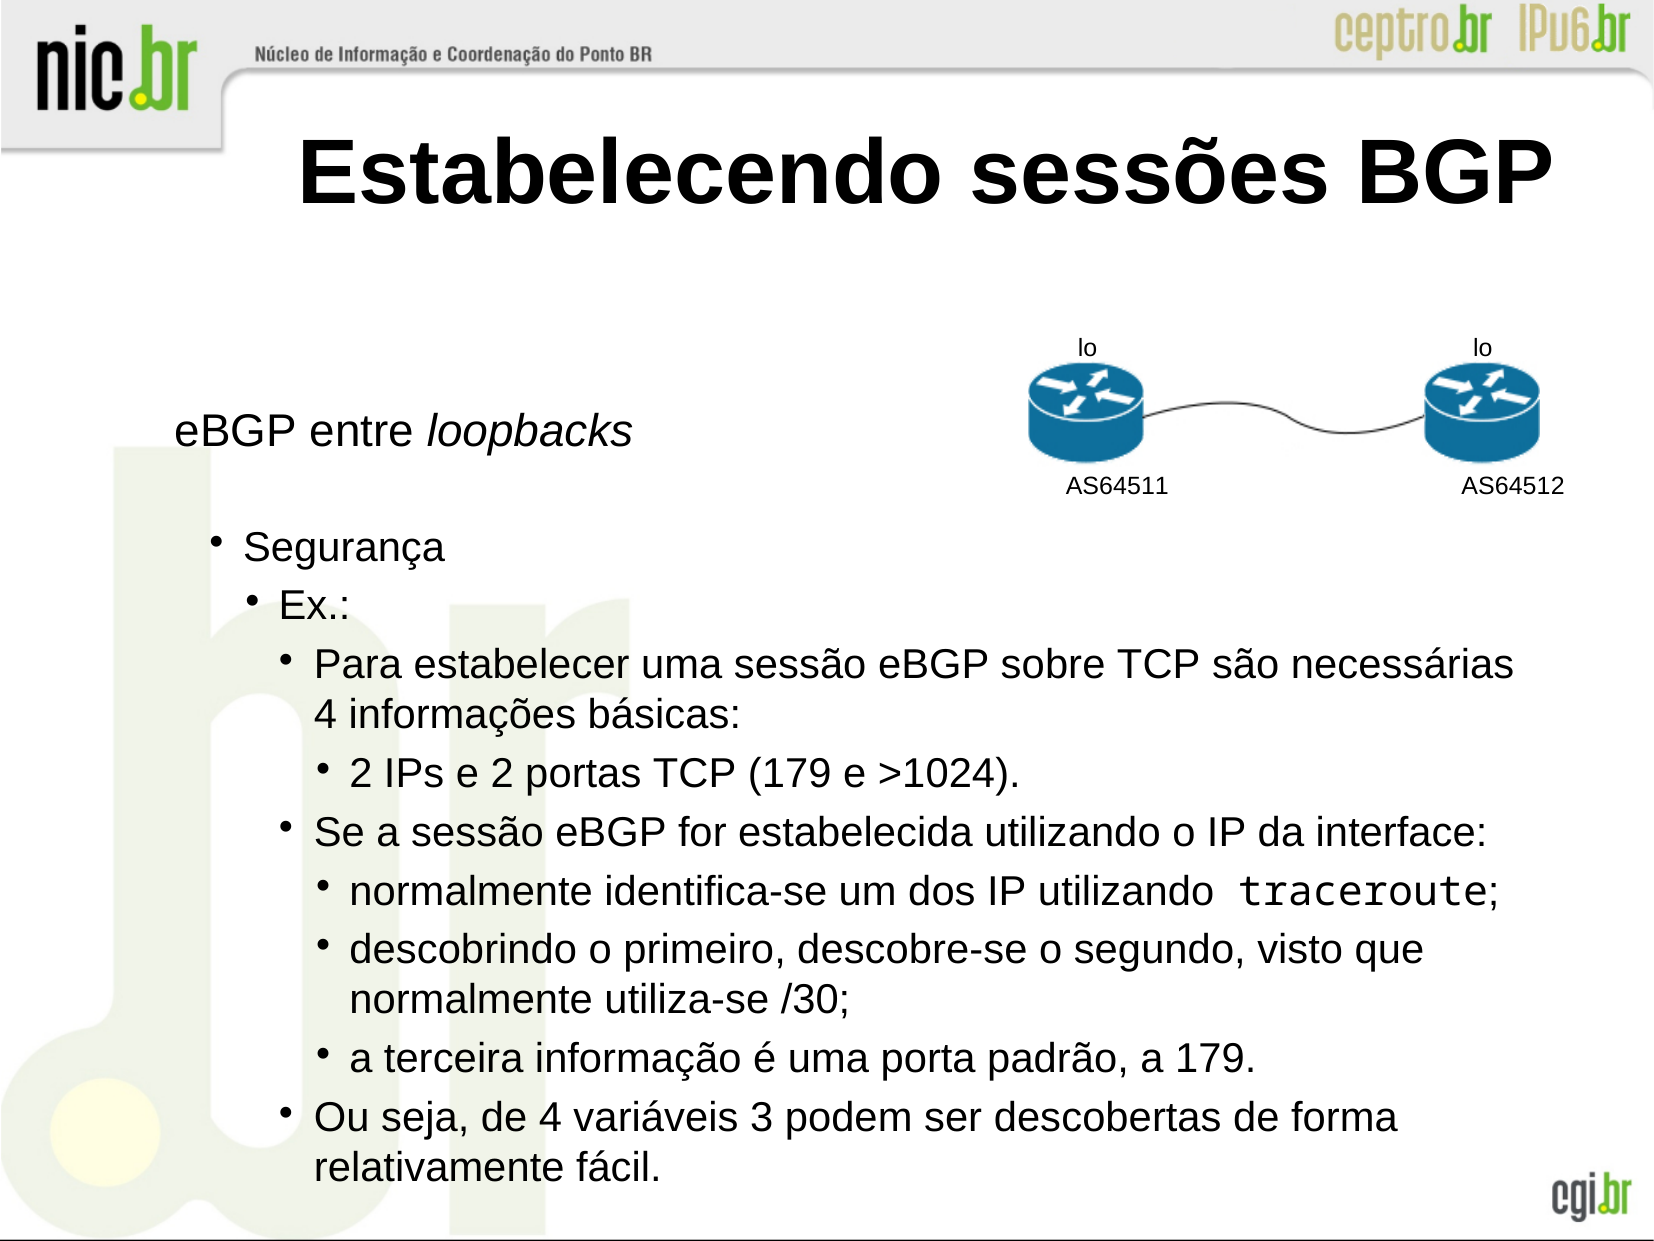

Estabelecendo sessões BGP
lo
lo
AS64511
AS64512
eBGP entre loopbacks
Segurança
Ex.:
Para estabelecer uma sessão eBGP sobre TCP são necessárias 4 informações básicas:
2 IPs e 2 portas TCP (179 e >1024).
Se a sessão eBGP for estabelecida utilizando o IP da interface:
normalmente identifica-se um dos IP utilizando traceroute;
descobrindo o primeiro, descobre-se o segundo, visto que normalmente utiliza-se /30;
a terceira informação é uma porta padrão, a 179.
Ou seja, de 4 variáveis 3 podem ser descobertas de forma relativamente fácil.